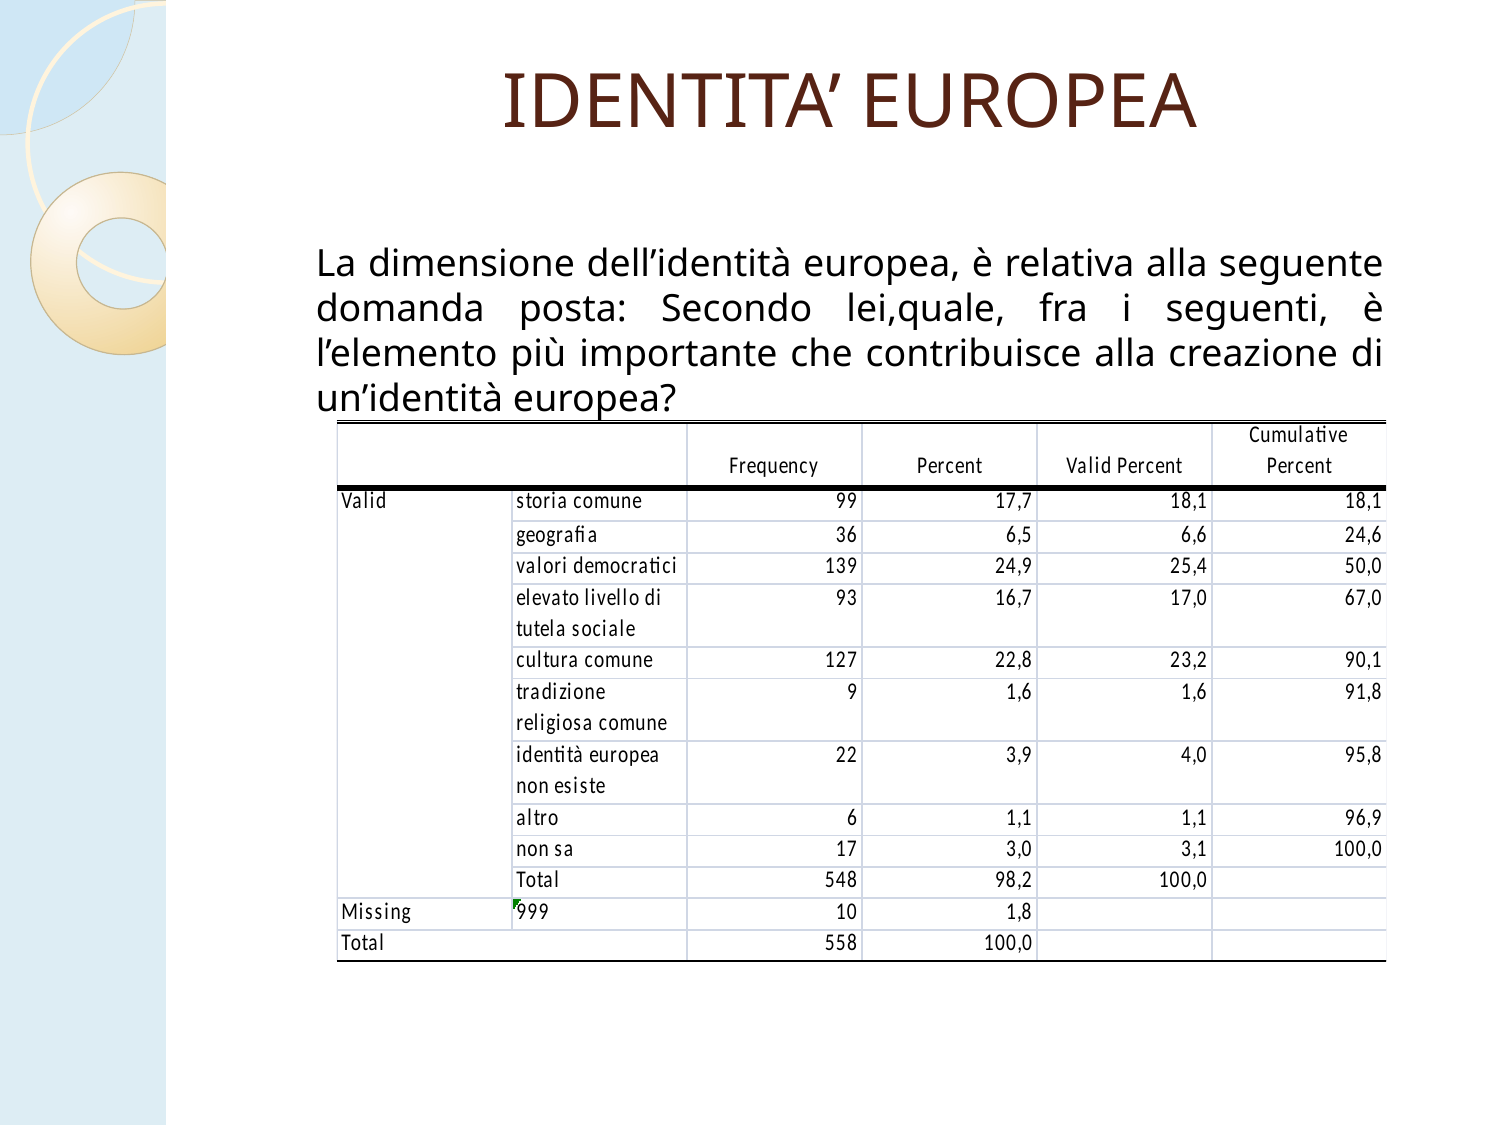

# IDENTITA’ EUROPEA
La dimensione dell’identità europea, è relativa alla seguente domanda posta: Secondo lei,quale, fra i seguenti, è l’elemento più importante che contribuisce alla creazione di un’identità europea?